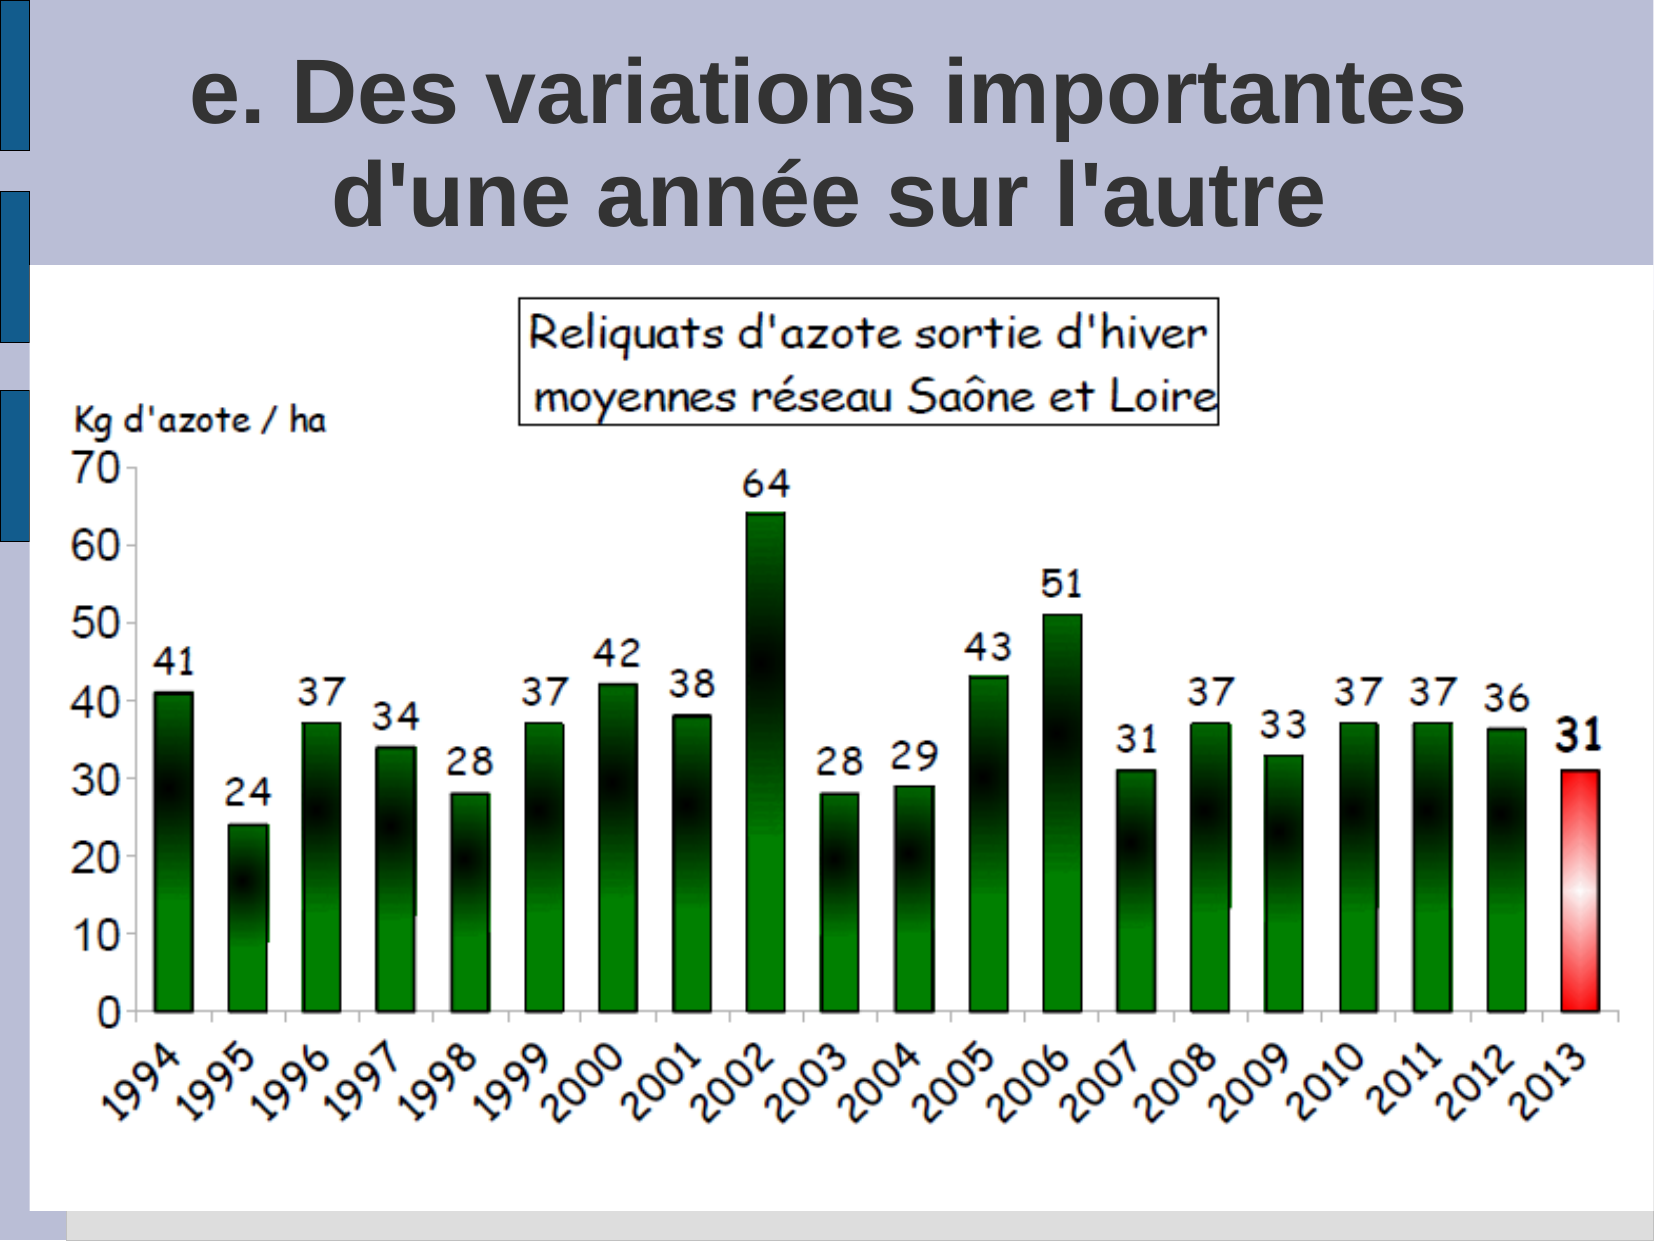

# e. Des variations importantes d'une année sur l'autre